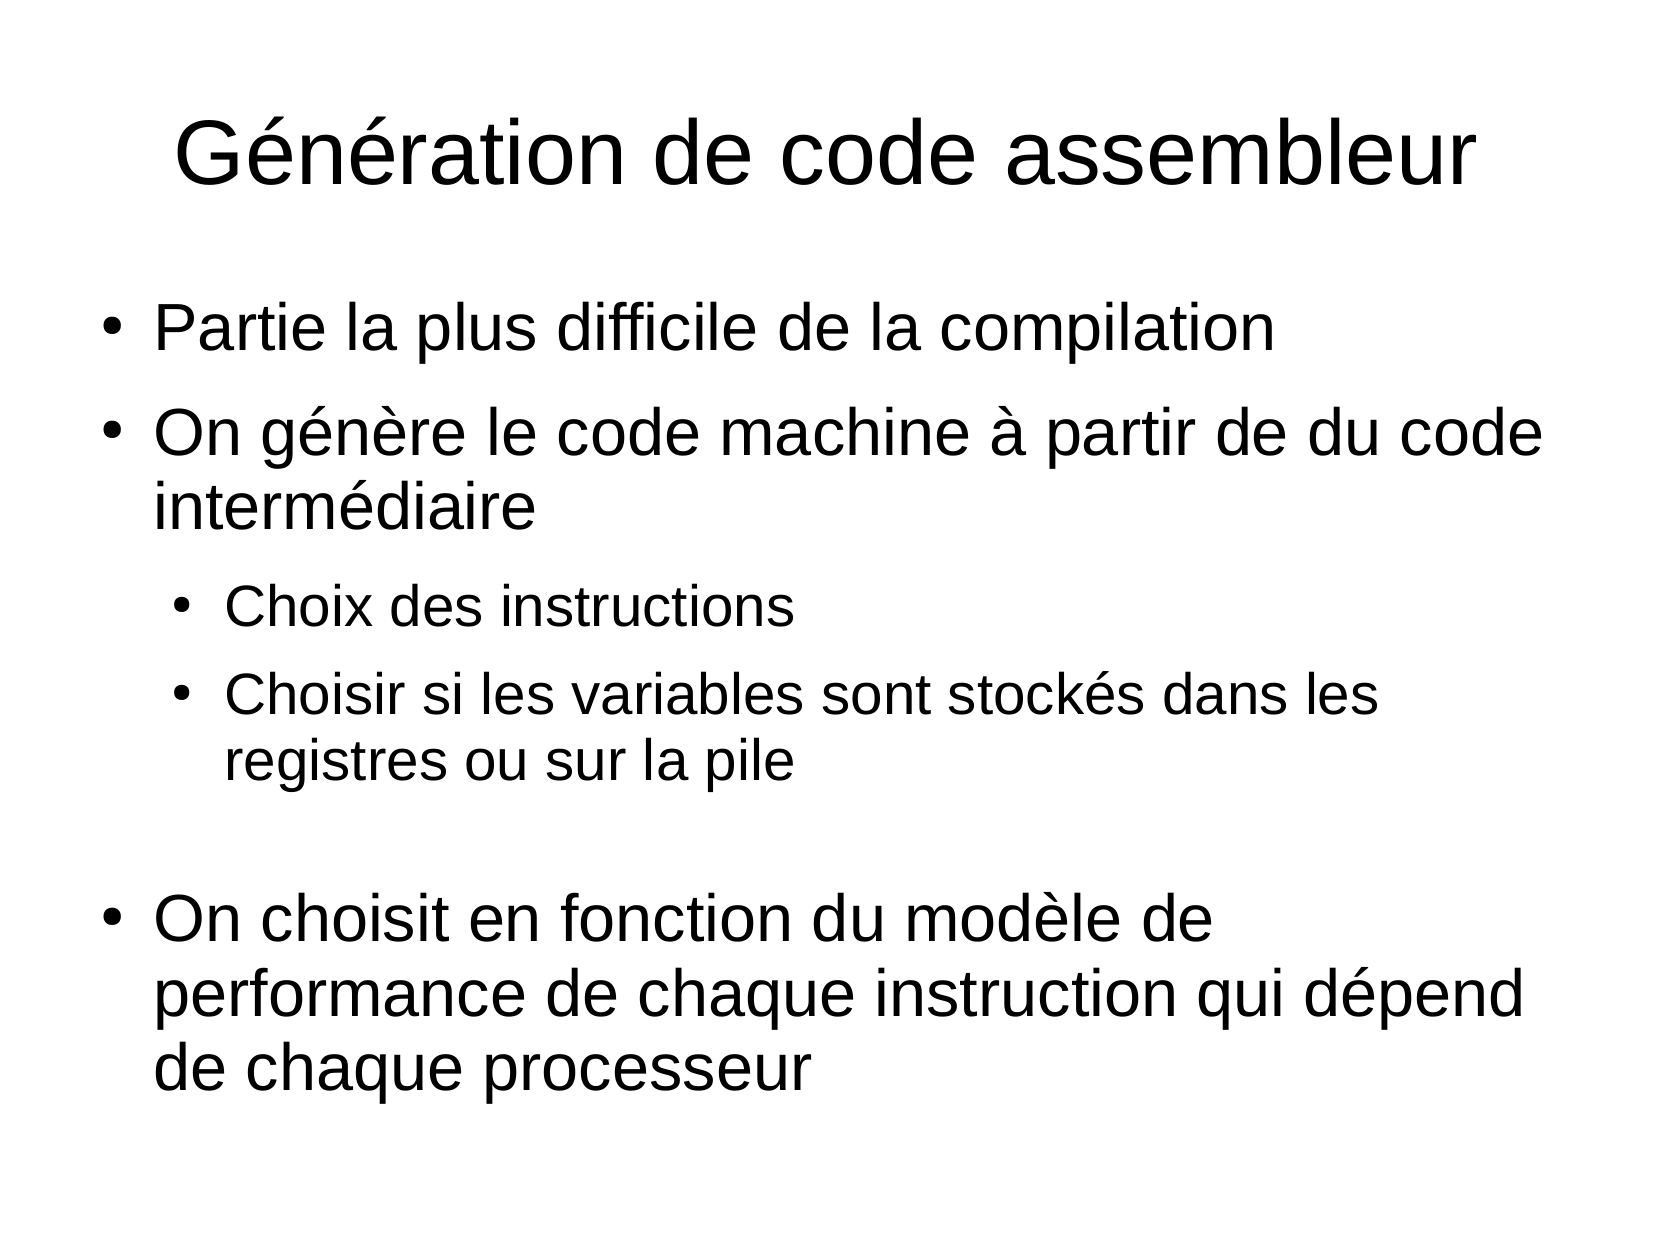

# Génération de code assembleur
Partie la plus difficile de la compilation
On génère le code machine à partir de du code intermédiaire
Choix des instructions
Choisir si les variables sont stockés dans les registres ou sur la pile
On choisit en fonction du modèle de performance de chaque instruction qui dépend de chaque processeur